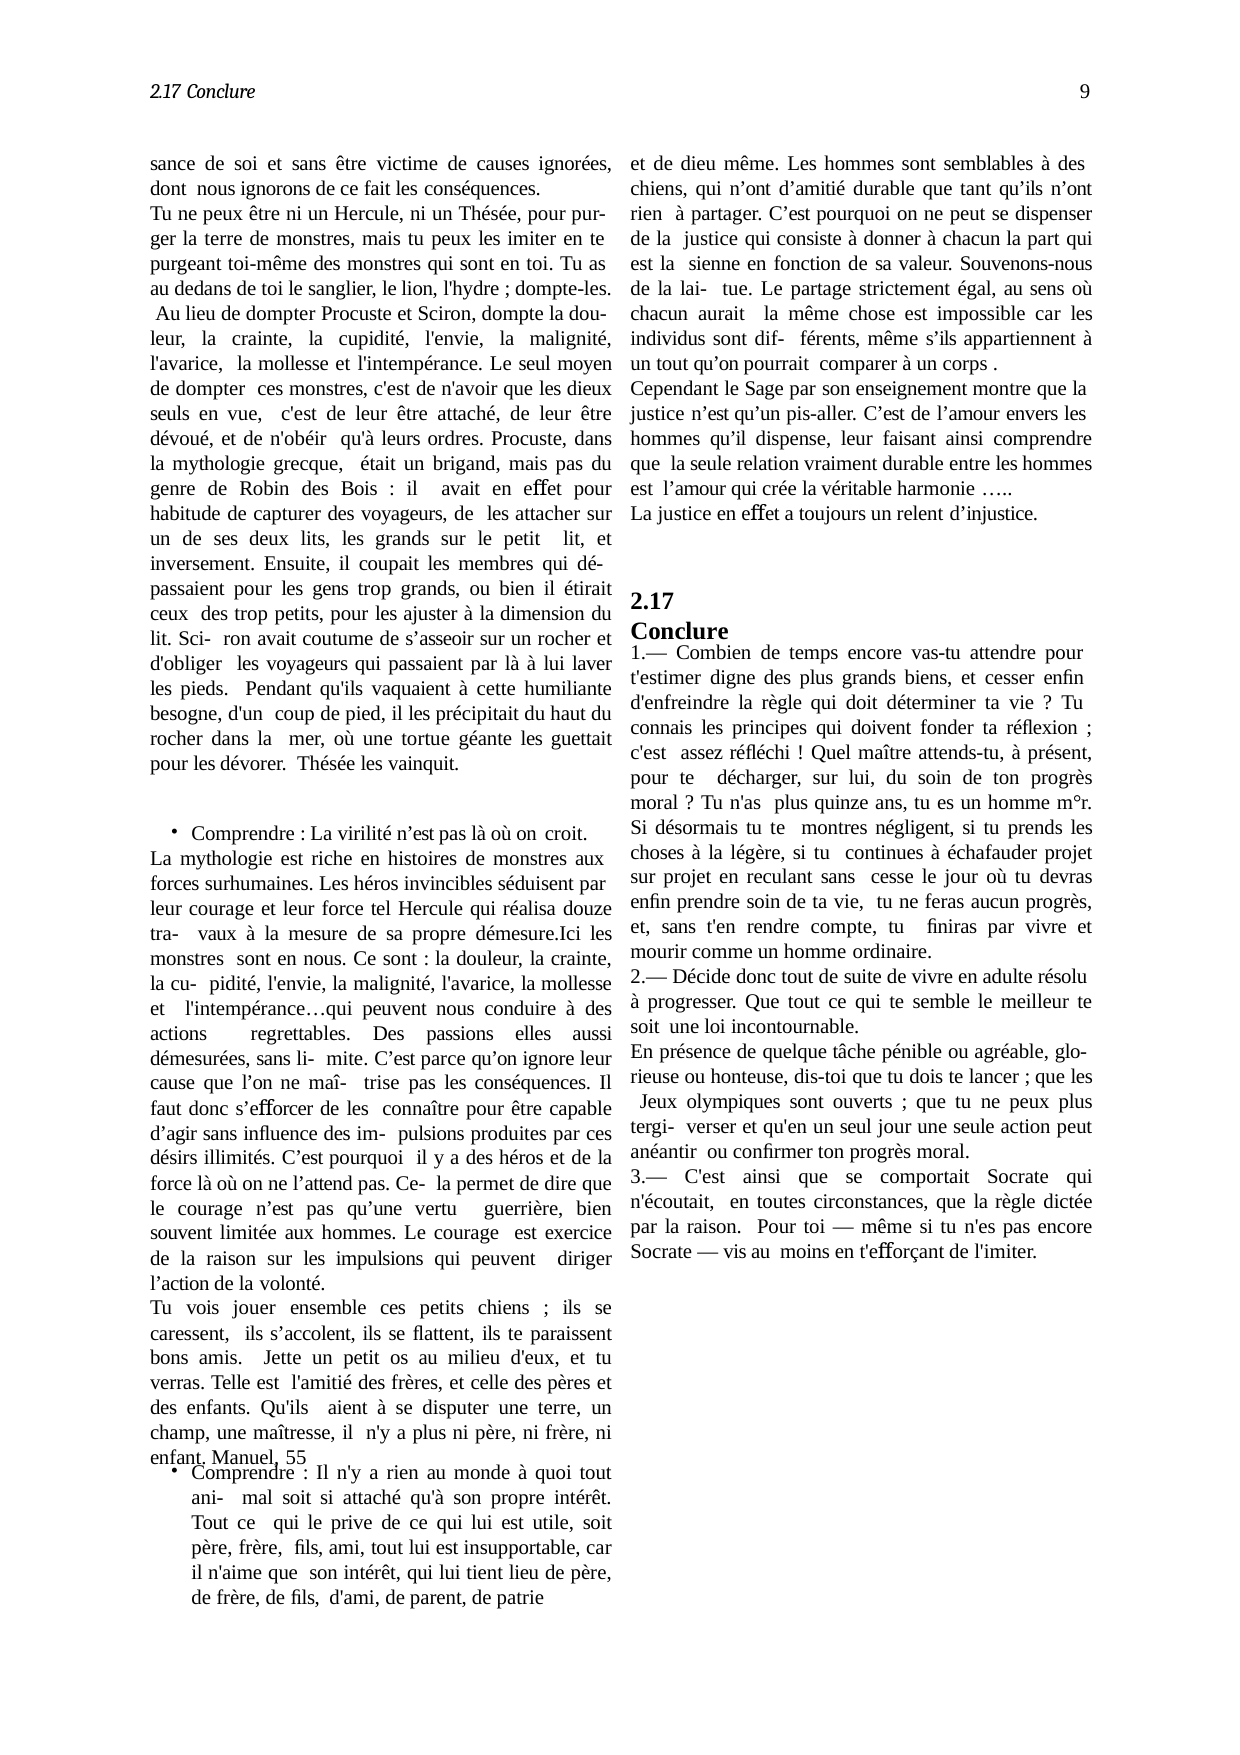

2.17 Conclure
9
sance de soi et sans être victime de causes ignorées, dont nous ignorons de ce fait les conséquences.
Tu ne peux être ni un Hercule, ni un Thésée, pour pur- ger la terre de monstres, mais tu peux les imiter en te purgeant toi-même des monstres qui sont en toi. Tu as au dedans de toi le sanglier, le lion, l'hydre ; dompte-les. Au lieu de dompter Procuste et Sciron, dompte la dou- leur, la crainte, la cupidité, l'envie, la malignité, l'avarice, la mollesse et l'intempérance. Le seul moyen de dompter ces monstres, c'est de n'avoir que les dieux seuls en vue, c'est de leur être attaché, de leur être dévoué, et de n'obéir qu'à leurs ordres. Procuste, dans la mythologie grecque, était un brigand, mais pas du genre de Robin des Bois : il avait en eﬀet pour habitude de capturer des voyageurs, de les attacher sur un de ses deux lits, les grands sur le petit lit, et inversement. Ensuite, il coupait les membres qui dé- passaient pour les gens trop grands, ou bien il étirait ceux des trop petits, pour les ajuster à la dimension du lit. Sci- ron avait coutume de s’asseoir sur un rocher et d'obliger les voyageurs qui passaient par là à lui laver les pieds. Pendant qu'ils vaquaient à cette humiliante besogne, d'un coup de pied, il les précipitait du haut du rocher dans la mer, où une tortue géante les guettait pour les dévorer. Thésée les vainquit.
Comprendre : La virilité n’est pas là où on croit.
La mythologie est riche en histoires de monstres aux forces surhumaines. Les héros invincibles séduisent par leur courage et leur force tel Hercule qui réalisa douze tra- vaux à la mesure de sa propre démesure.Ici les monstres sont en nous. Ce sont : la douleur, la crainte, la cu- pidité, l'envie, la malignité, l'avarice, la mollesse et l'intempérance…qui peuvent nous conduire à des actions regrettables. Des passions elles aussi démesurées, sans li- mite. C’est parce qu’on ignore leur cause que l’on ne maî- trise pas les conséquences. Il faut donc s’eﬀorcer de les connaître pour être capable d’agir sans inﬂuence des im- pulsions produites par ces désirs illimités. C’est pourquoi il y a des héros et de la force là où on ne l’attend pas. Ce- la permet de dire que le courage n’est pas qu’une vertu guerrière, bien souvent limitée aux hommes. Le courage est exercice de la raison sur les impulsions qui peuvent diriger l’action de la volonté.
Tu vois jouer ensemble ces petits chiens ; ils se caressent, ils s’accolent, ils se ﬂattent, ils te paraissent bons amis. Jette un petit os au milieu d'eux, et tu verras. Telle est l'amitié des frères, et celle des pères et des enfants. Qu'ils aient à se disputer une terre, un champ, une maîtresse, il n'y a plus ni père, ni frère, ni enfant. Manuel, 55
et de dieu même. Les hommes sont semblables à des chiens, qui n’ont d’amitié durable que tant qu’ils n’ont rien à partager. C’est pourquoi on ne peut se dispenser de la justice qui consiste à donner à chacun la part qui est la sienne en fonction de sa valeur. Souvenons-nous de la lai- tue. Le partage strictement égal, au sens où chacun aurait la même chose est impossible car les individus sont dif- férents, même s’ils appartiennent à un tout qu’on pourrait comparer à un corps .
Cependant le Sage par son enseignement montre que la justice n’est qu’un pis-aller. C’est de l’amour envers les hommes qu’il dispense, leur faisant ainsi comprendre que la seule relation vraiment durable entre les hommes est l’amour qui crée la véritable harmonie …..
La justice en eﬀet a toujours un relent d’injustice.
2.17	Conclure
1.— Combien de temps encore vas-tu attendre pour t'estimer digne des plus grands biens, et cesser enﬁn d'enfreindre la règle qui doit déterminer ta vie ? Tu connais les principes qui doivent fonder ta réﬂexion ; c'est assez réﬂéchi ! Quel maître attends-tu, à présent, pour te décharger, sur lui, du soin de ton progrès moral ? Tu n'as plus quinze ans, tu es un homme m°r. Si désormais tu te montres négligent, si tu prends les choses à la légère, si tu continues à échafauder projet sur projet en reculant sans cesse le jour où tu devras enﬁn prendre soin de ta vie, tu ne feras aucun progrès, et, sans t'en rendre compte, tu ﬁniras par vivre et mourir comme un homme ordinaire.
2.— Décide donc tout de suite de vivre en adulte résolu à progresser. Que tout ce qui te semble le meilleur te soit une loi incontournable.
En présence de quelque tâche pénible ou agréable, glo- rieuse ou honteuse, dis-toi que tu dois te lancer ; que les Jeux olympiques sont ouverts ; que tu ne peux plus tergi- verser et qu'en un seul jour une seule action peut anéantir ou conﬁrmer ton progrès moral.
3.— C'est ainsi que se comportait Socrate qui n'écoutait, en toutes circonstances, que la règle dictée par la raison. Pour toi — même si tu n'es pas encore Socrate — vis au moins en t'eﬀorçant de l'imiter.
Comprendre : Il n'y a rien au monde à quoi tout ani- mal soit si attaché qu'à son propre intérêt. Tout ce qui le prive de ce qui lui est utile, soit père, frère, ﬁls, ami, tout lui est insupportable, car il n'aime que son intérêt, qui lui tient lieu de père, de frère, de ﬁls, d'ami, de parent, de patrie